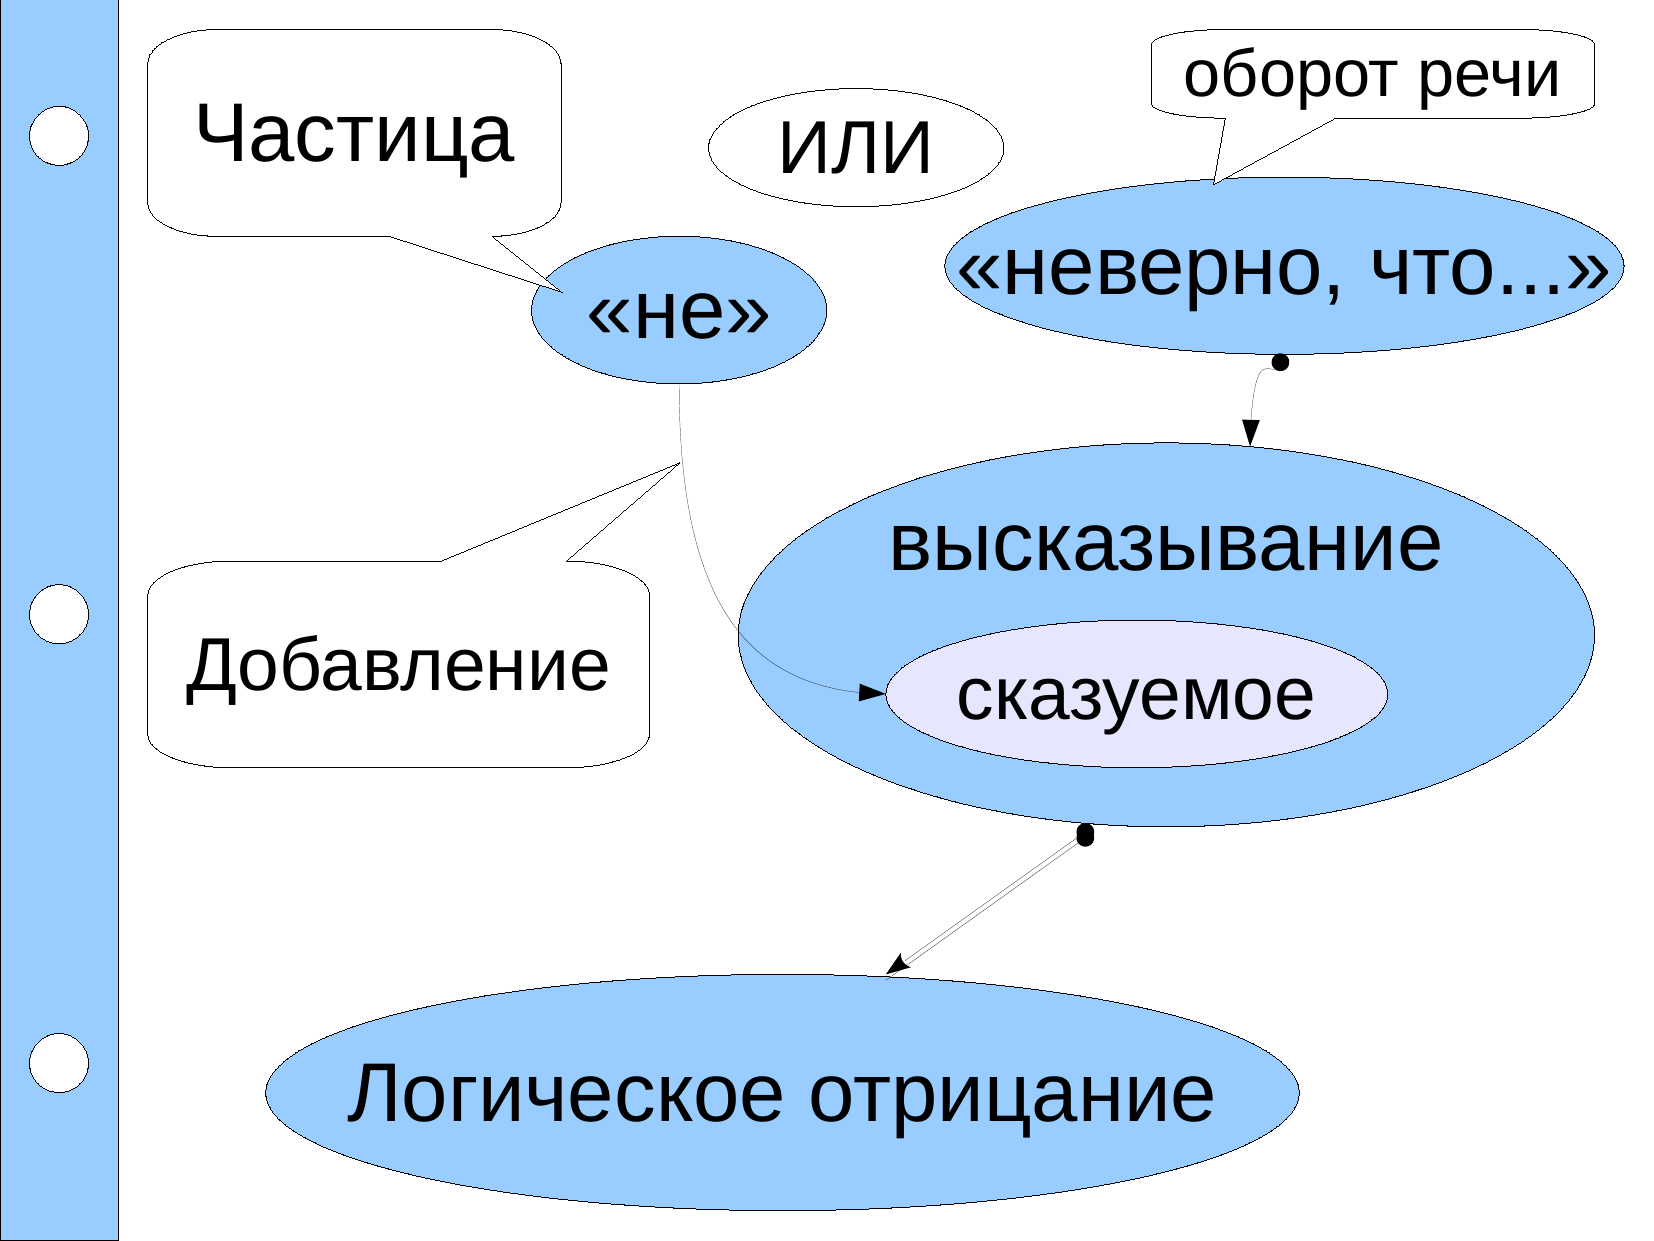

Частица
оборот речи
ИЛИ
«неверно, что...»
«не»
высказывание
Добавление
сказуемое
Логическое отрицание